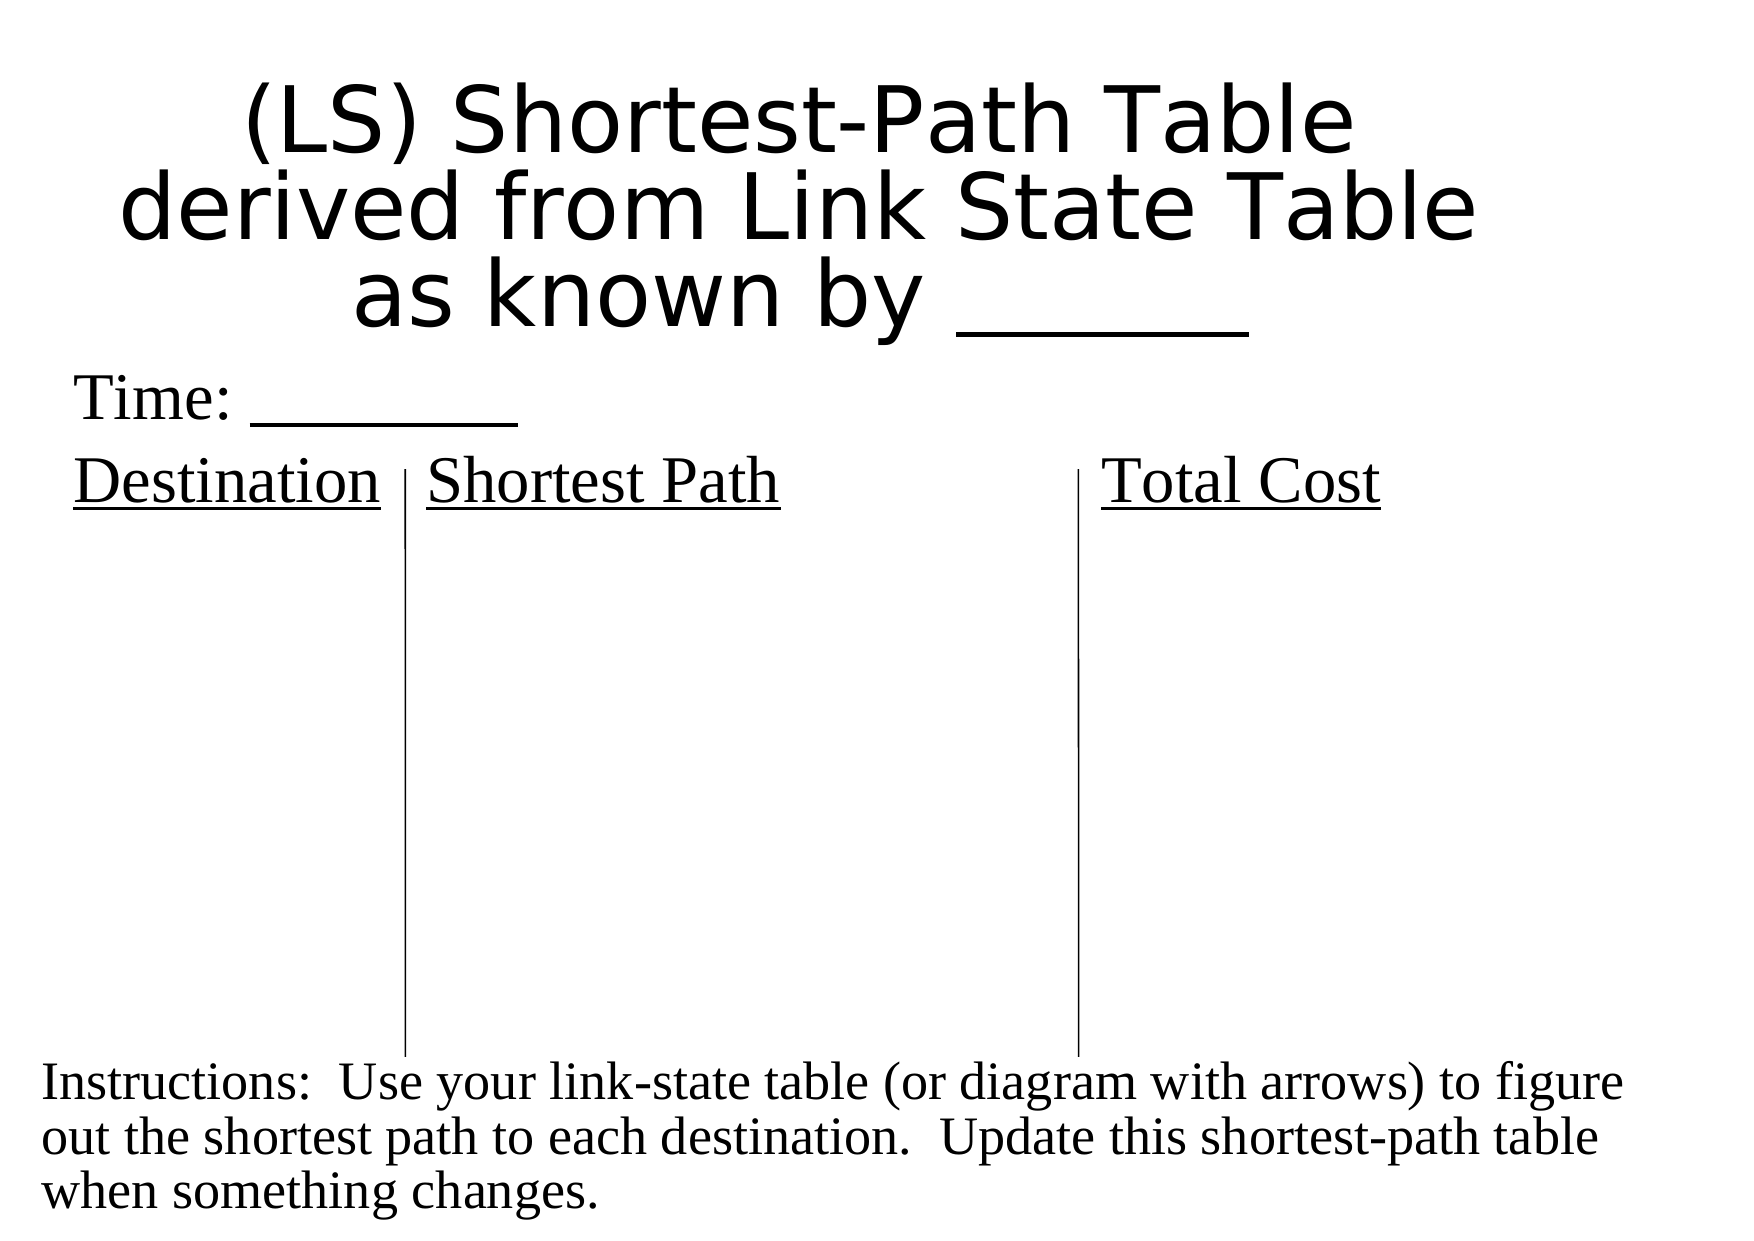

# (LS) Shortest-Path Table derived from Link State Table as known by
Time:
Destination	Shortest Path					Total Cost
Instructions: Use your link-state table (or diagram with arrows) to figure out the shortest path to each destination. Update this shortest-path table when something changes.